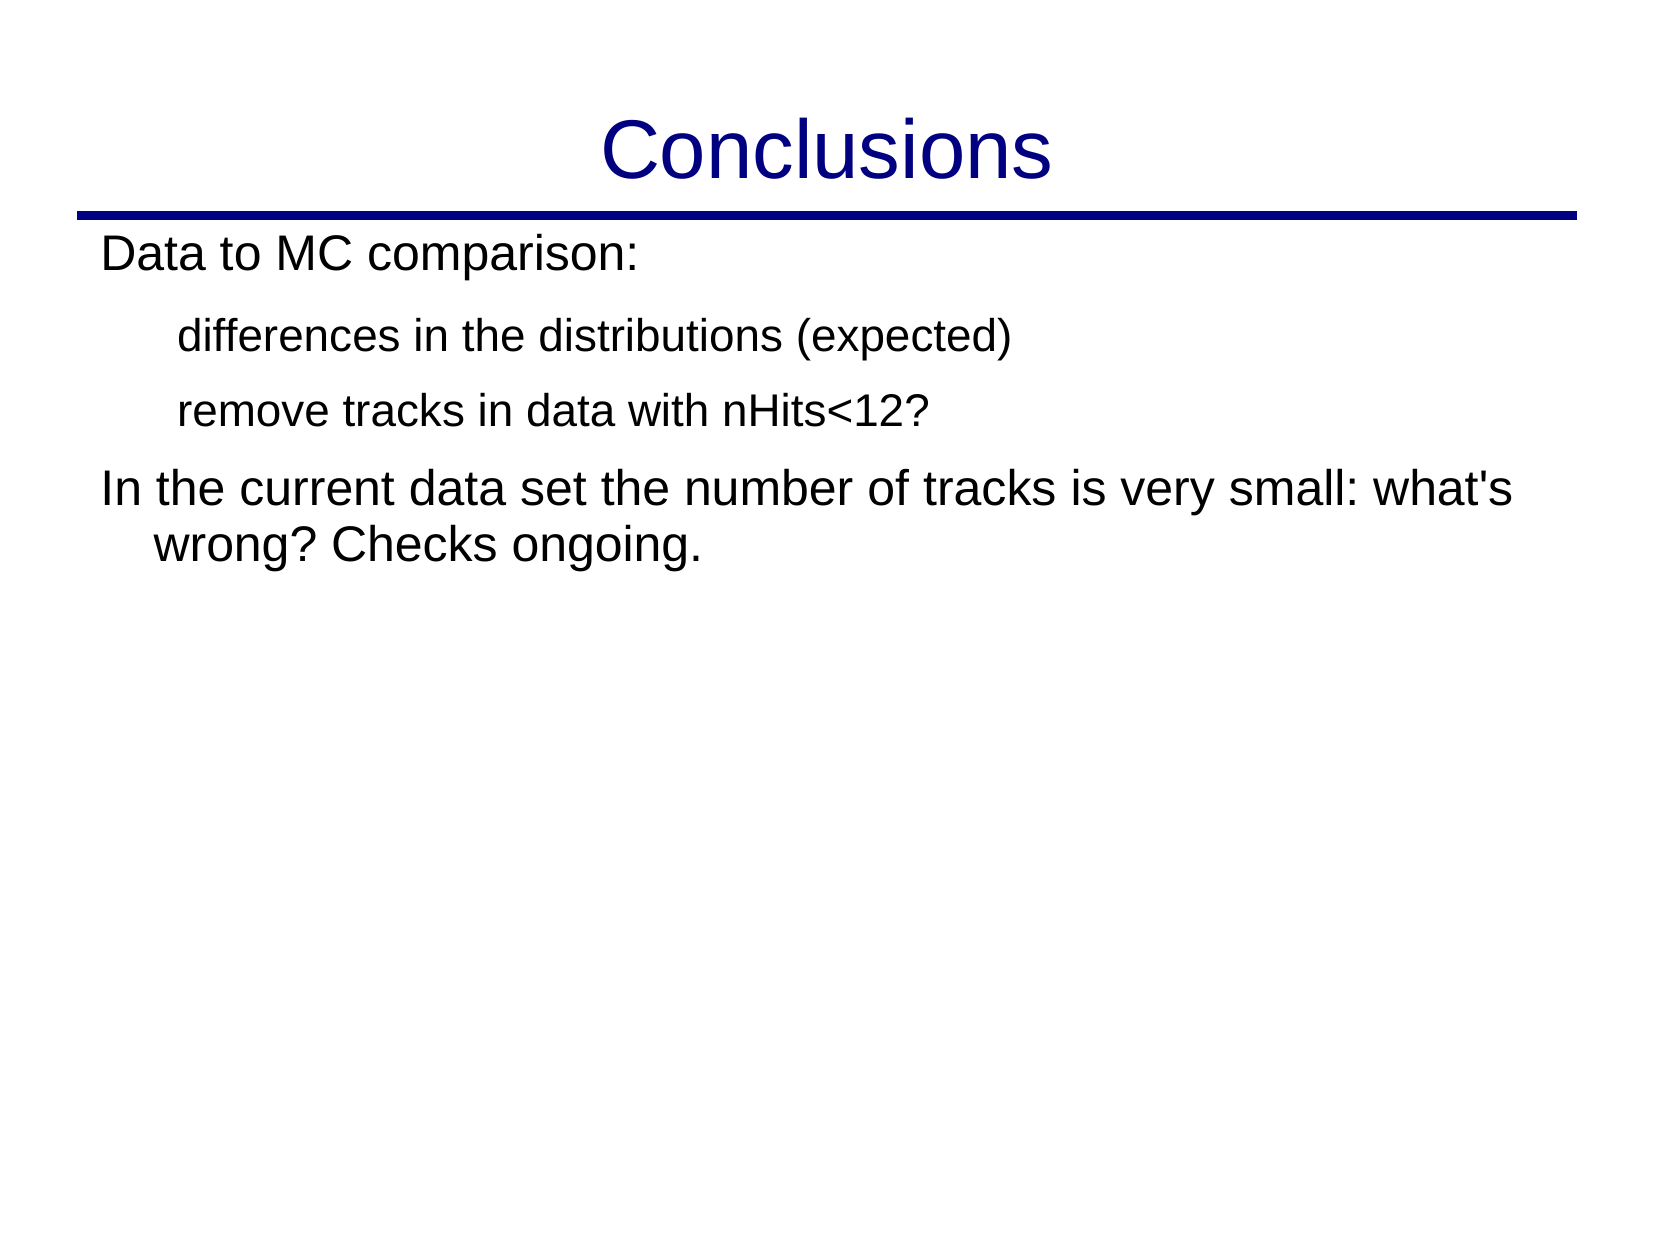

# Conclusions
Data to MC comparison:
differences in the distributions (expected)
remove tracks in data with nHits<12?
In the current data set the number of tracks is very small: what's wrong? Checks ongoing.